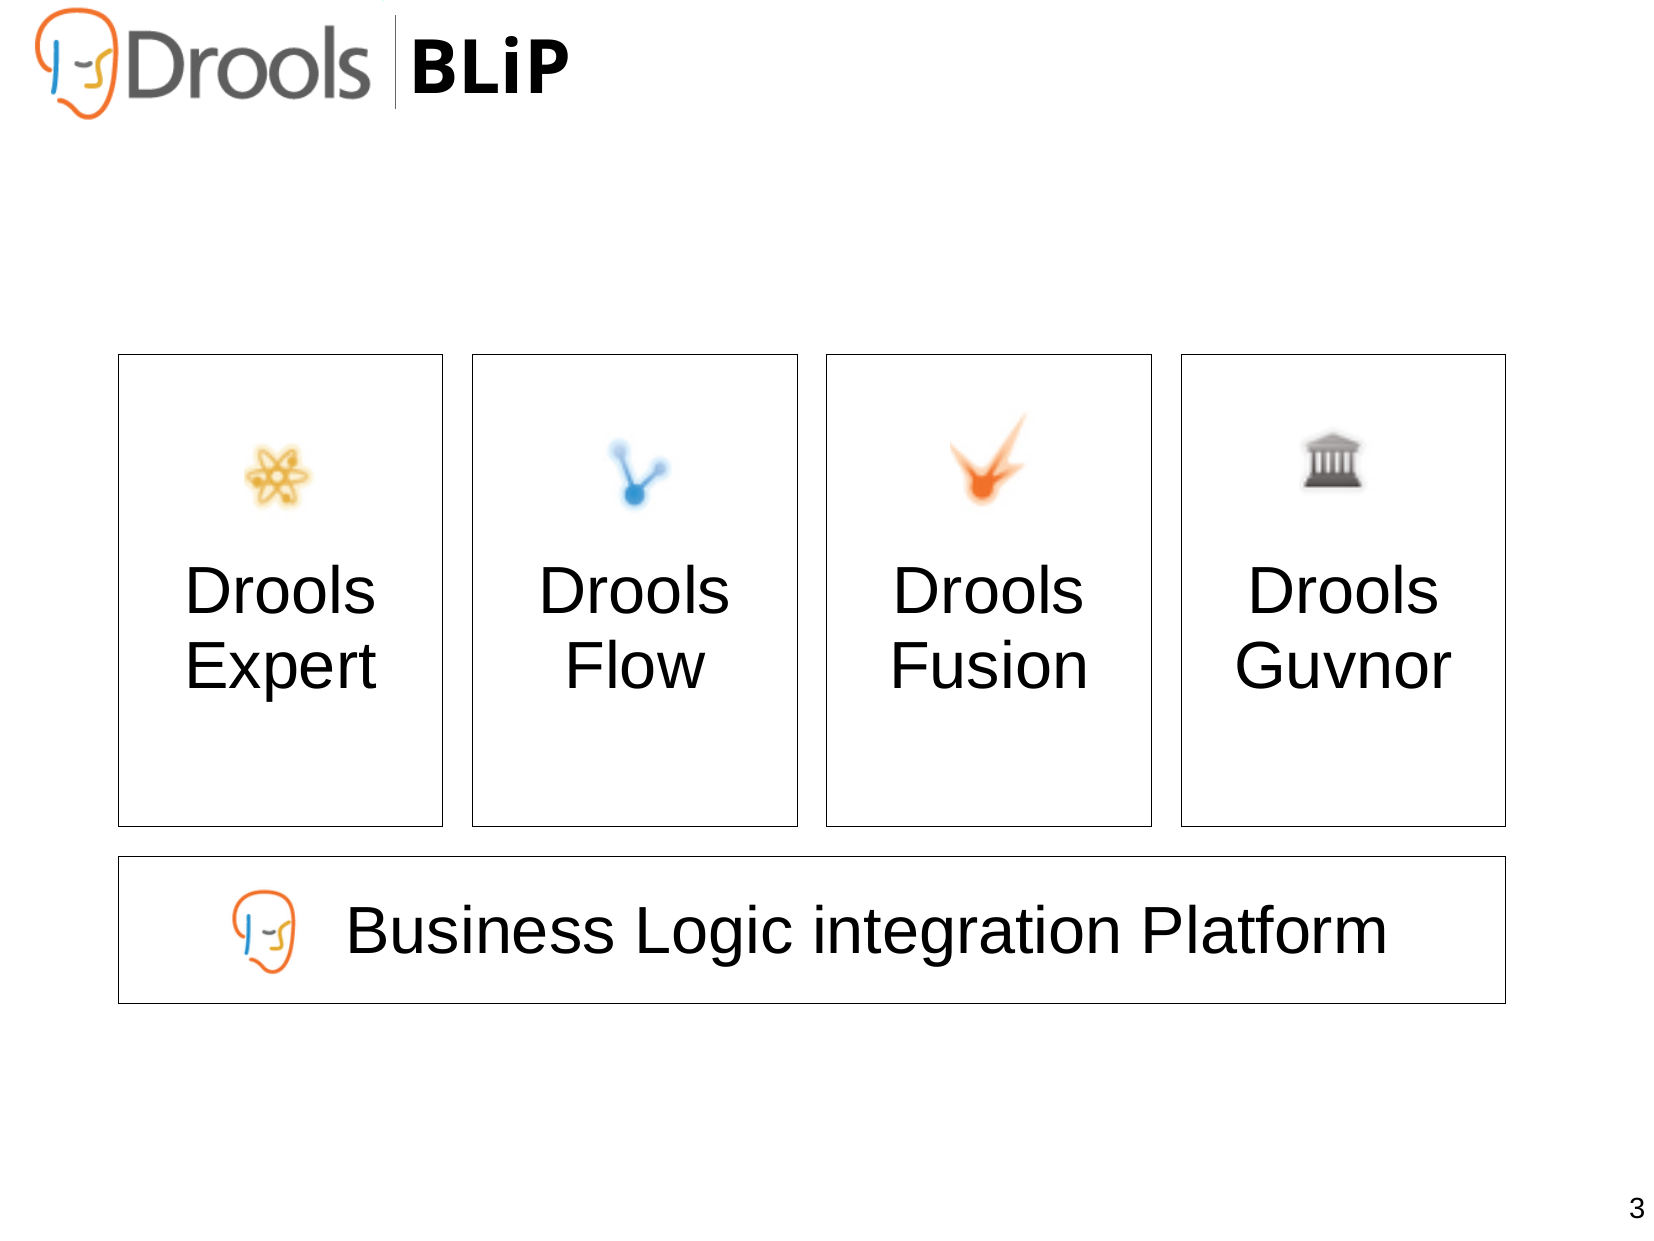

# BLiP
Drools
Expert
Drools
Flow
Drools
Fusion
Drools
Guvnor
 Business Logic integration Platform